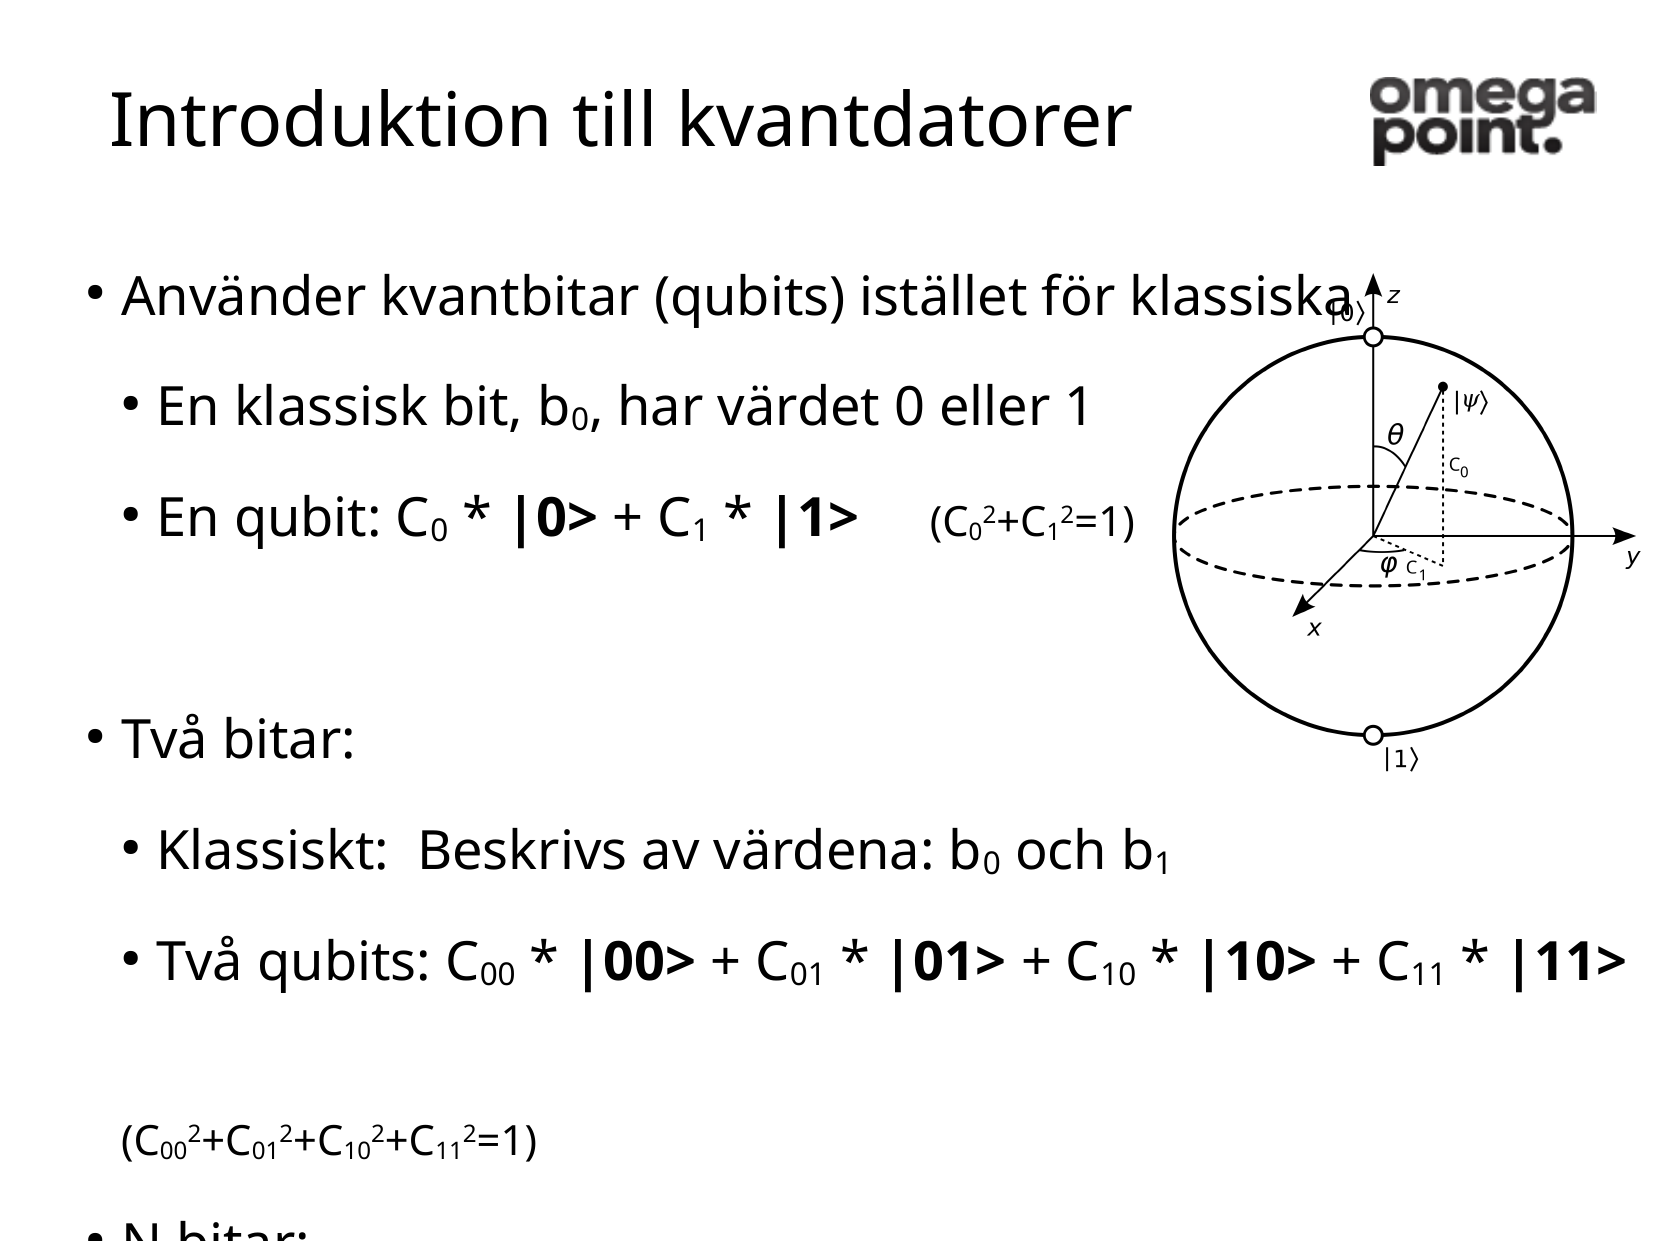

Introduktion till kvantdatorer
Använder kvantbitar (qubits) istället för klassiska
En klassisk bit, b0, har värdet 0 eller 1
En qubit: C0 * |0> + C1 * |1> (C02+C12=1)
Två bitar:
Klassiskt: Beskrivs av värdena: b0 och b1
Två qubits: C00 * |00> + C01 * |01> + C10 * |10> + C11 * |11>
 (C002+C012+C102+C112=1)
N bitar:
Klassiskt: Beskrivs av N värden: b0, b1, …, bN-1
N qubits: Beskrivs av 2N värden: C[0,1]*N